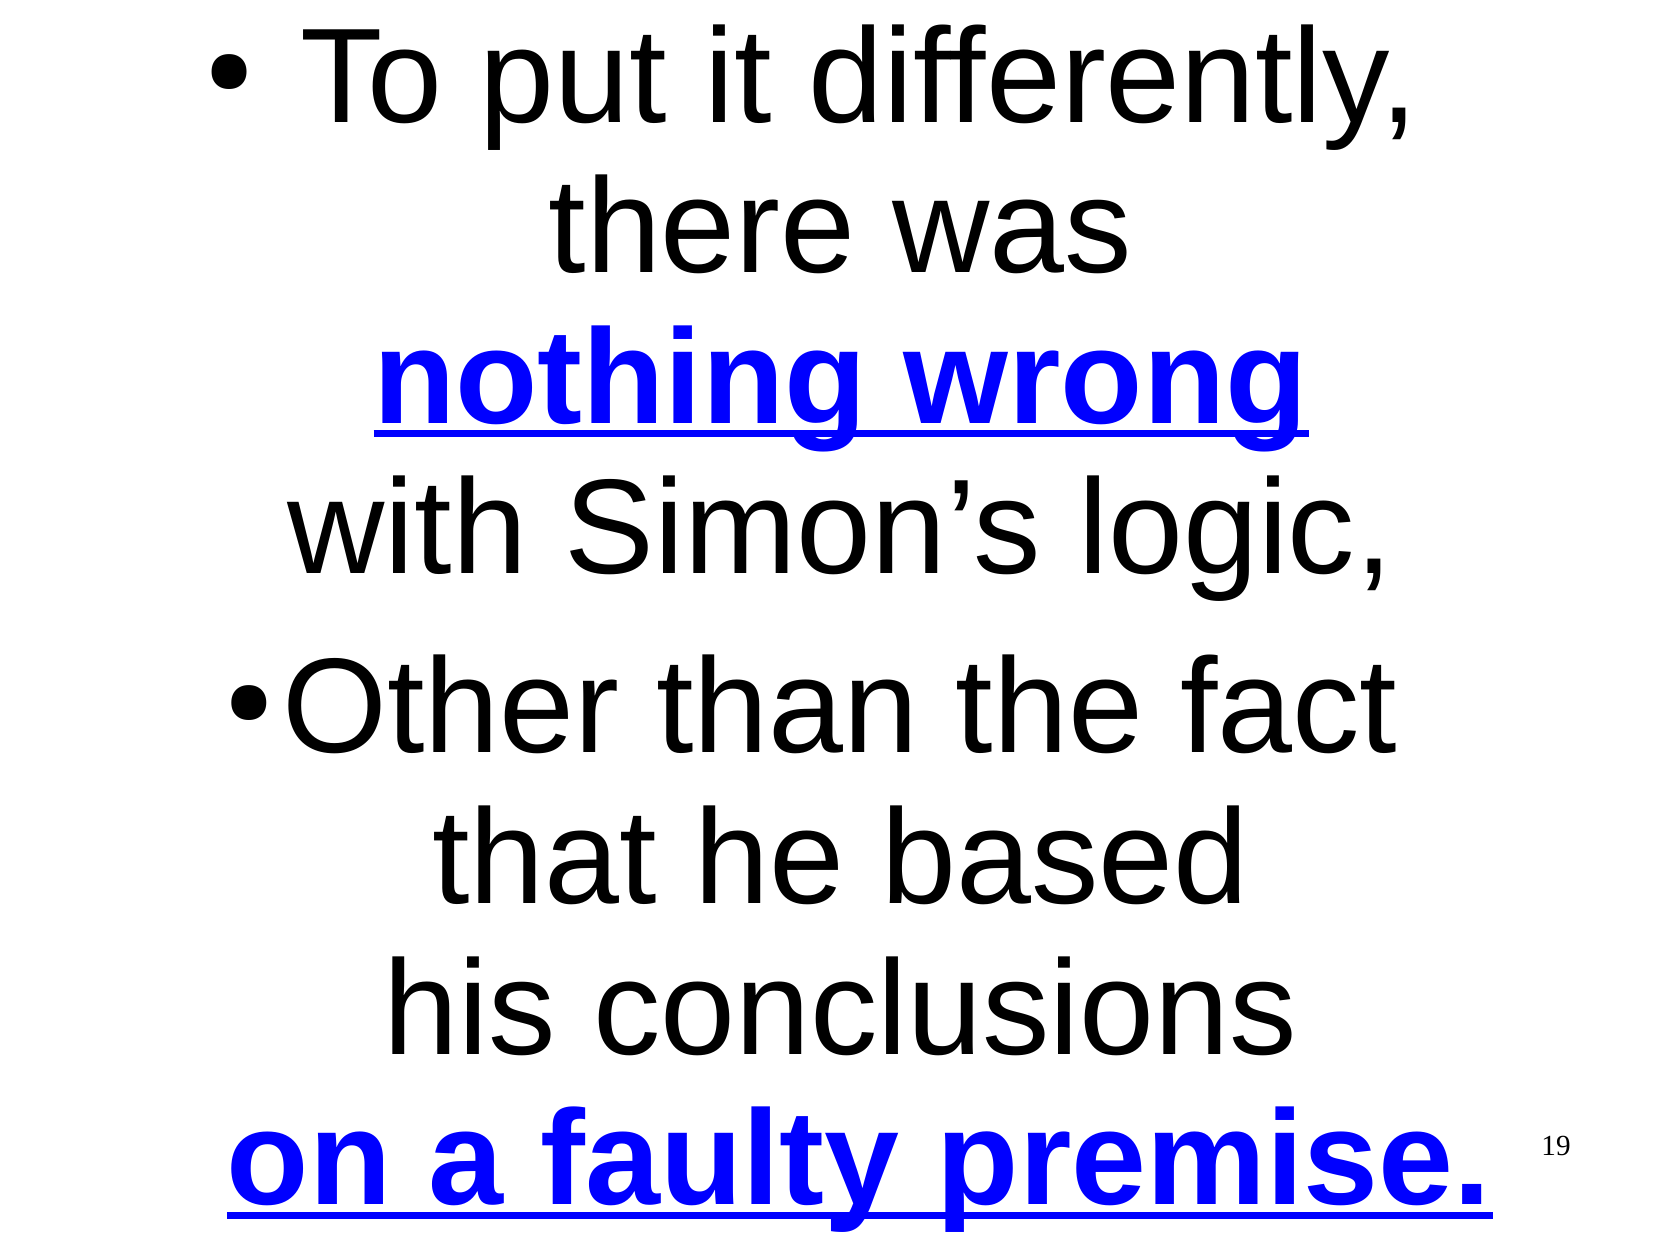

# To put it differently, there was nothing wrong with Simon’s logic,
Other than the fact
that he based
his conclusions
on a faulty premise.
19